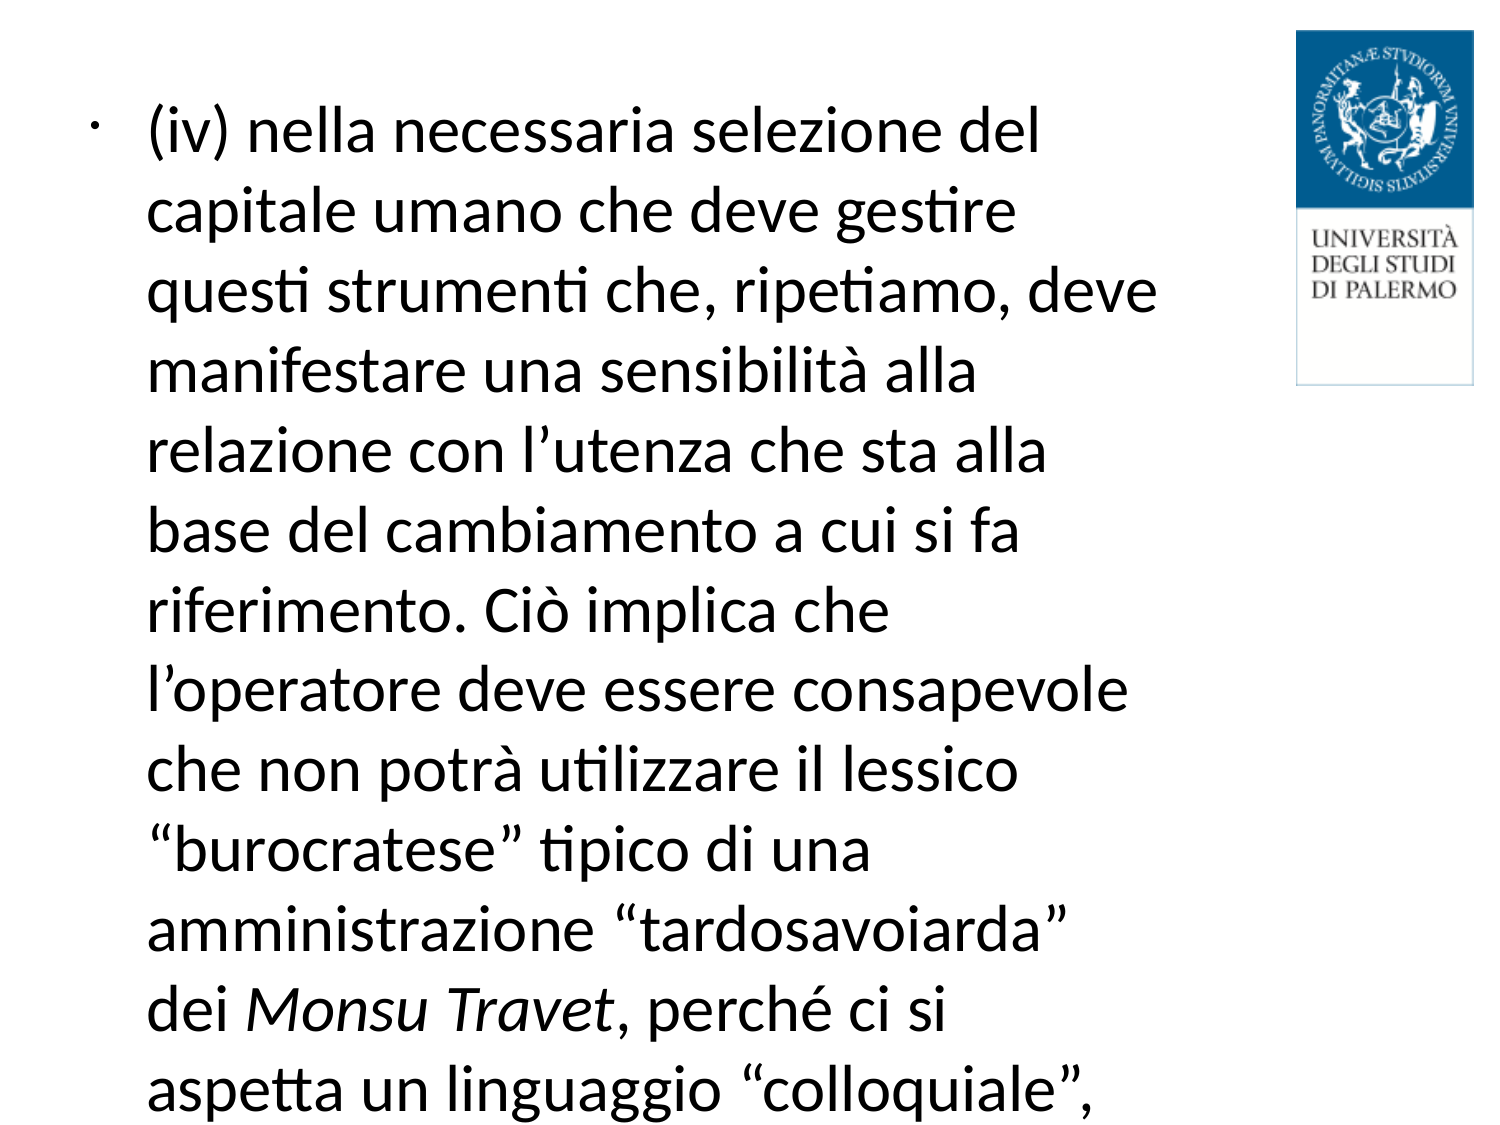

# (iv) nella necessaria selezione del capitale umano che deve gestire questi strumenti che, ripetiamo, deve manifestare una sensibilità alla relazione con l’utenza che sta alla base del cambiamento a cui si fa riferimento. Ciò implica che l’operatore deve essere consapevole che non potrà utilizzare il lessico “burocratese” tipico di una amministrazione “tardosavoiarda” dei Monsu Travet, perché ci si aspetta un linguaggio “colloquiale”, come quello utilizzato con la propria “cerchia sociale”;
ma neanche il linguaggio spicciolo e il modo di fare informale a cui spesso i social media abituano, giacché chi opera da parte della amministrazione rappresenta, sempre e comunque, l’istituzione.
Si tratta di un rischio, in questo caso, assai elevato giacché anche da un punto di vista normativo, le ricadute inerenti a risposte scortesi, non adeguate, superficiali ecc. possono essere molteplici.